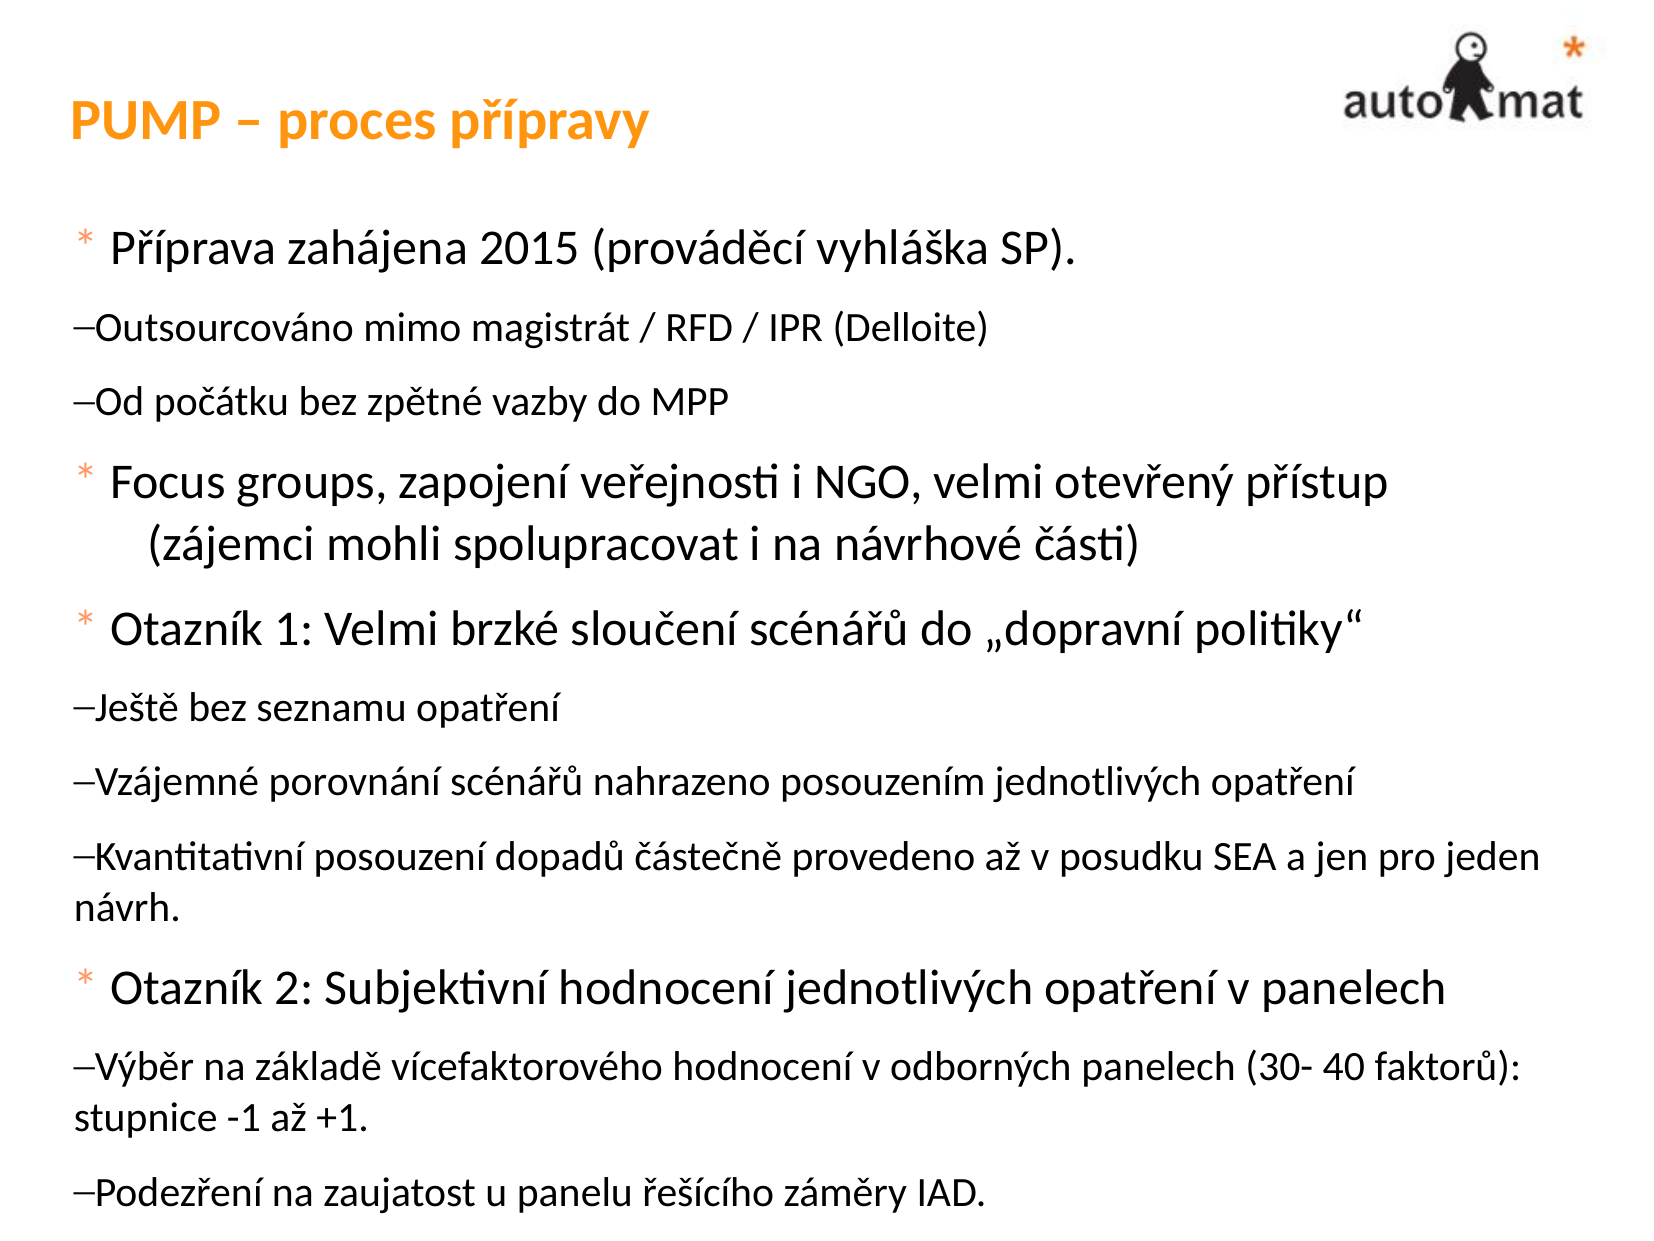

PUMP – proces přípravy
* Příprava zahájena 2015 (prováděcí vyhláška SP).
Outsourcováno mimo magistrát / RFD / IPR (Delloite)
Od počátku bez zpětné vazby do MPP
* Focus groups, zapojení veřejnosti i NGO, velmi otevřený přístup
	(zájemci mohli spolupracovat i na návrhové části)
* Otazník 1: Velmi brzké sloučení scénářů do „dopravní politiky“
Ještě bez seznamu opatření
Vzájemné porovnání scénářů nahrazeno posouzením jednotlivých opatření
Kvantitativní posouzení dopadů částečně provedeno až v posudku SEA a jen pro jeden návrh.
* Otazník 2: Subjektivní hodnocení jednotlivých opatření v panelech
Výběr na základě vícefaktorového hodnocení v odborných panelech (30- 40 faktorů): stupnice -1 až +1.
Podezření na zaujatost u panelu řešícího záměry IAD.